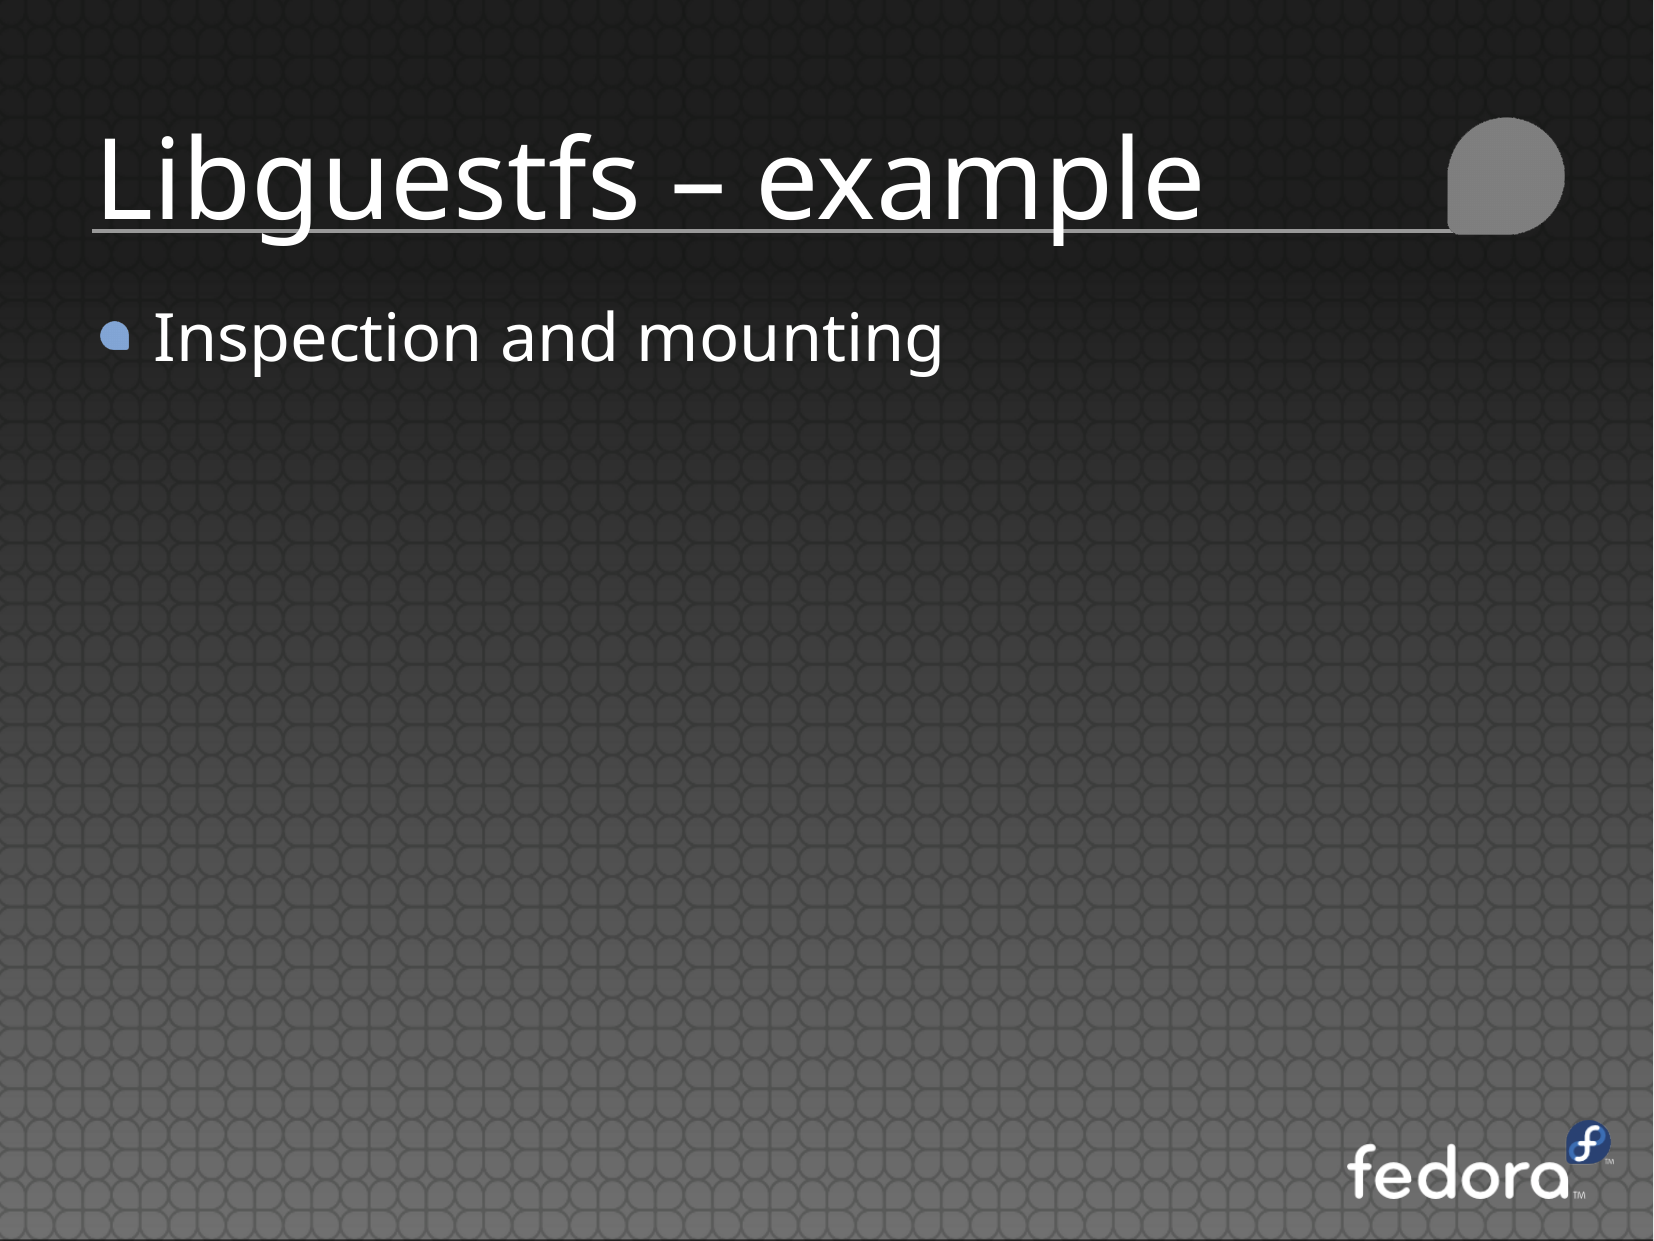

Libguestfs – example
# Inspection and mounting